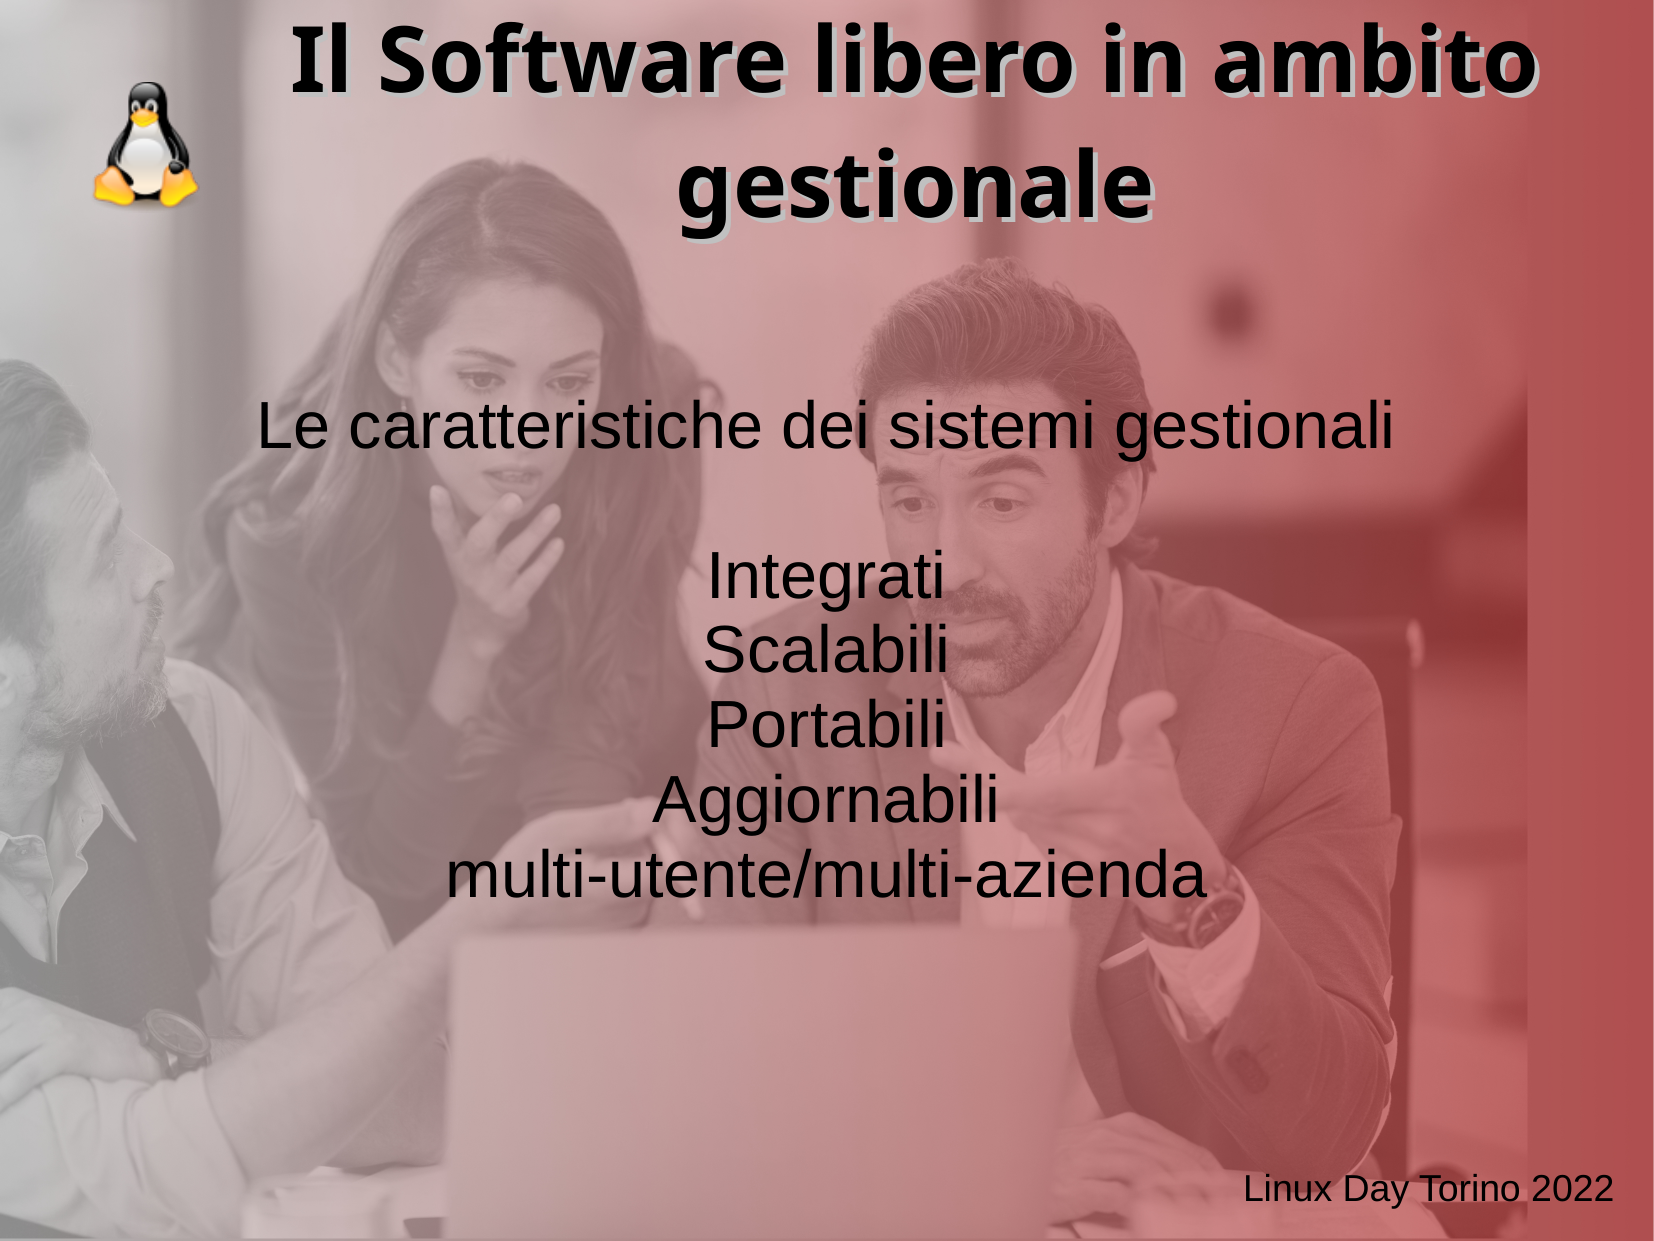

# Il Software libero in ambito gestionale
Le caratteristiche dei sistemi gestionali
Integrati
Scalabili
Portabili
Aggiornabili
multi-utente/multi-azienda
Linux Day Torino 2022